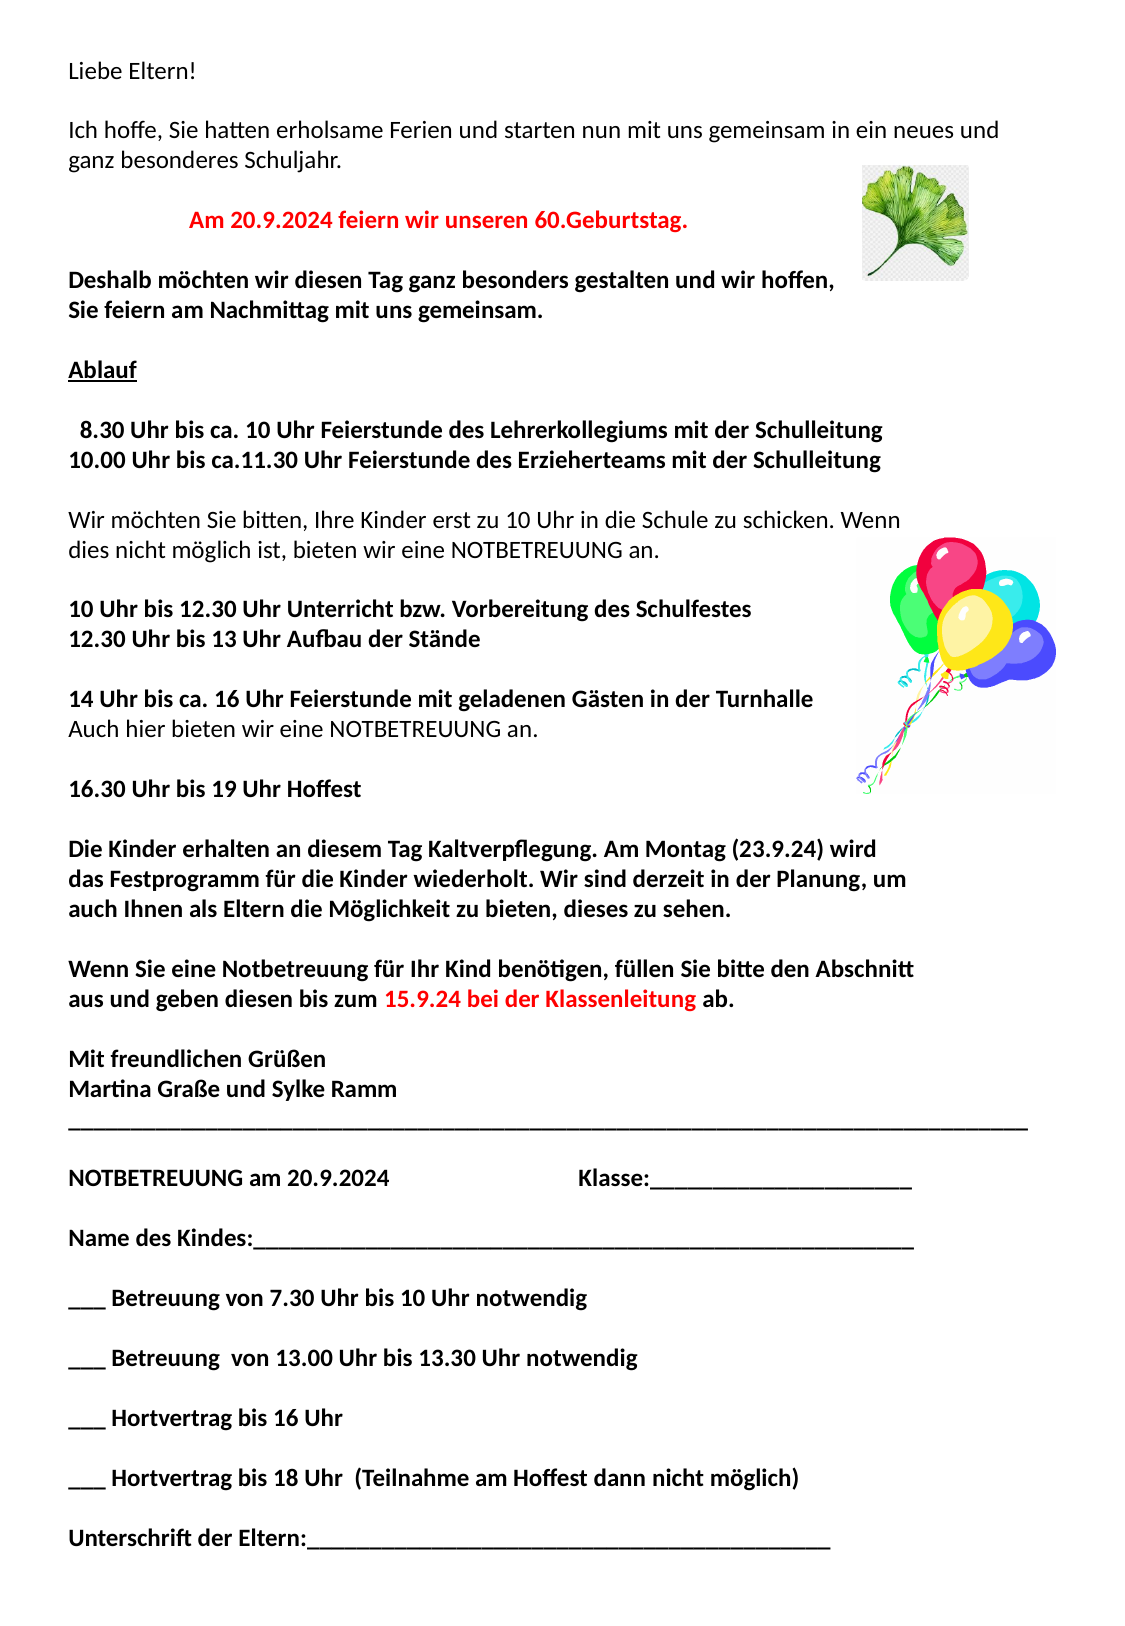

Liebe Eltern!
Ich hoffe, Sie hatten erholsame Ferien und starten nun mit uns gemeinsam in ein neues und
ganz besonderes Schuljahr.
 Am 20.9.2024 feiern wir unseren 60.Geburtstag.
Deshalb möchten wir diesen Tag ganz besonders gestalten und wir hoffen,
Sie feiern am Nachmittag mit uns gemeinsam.
Ablauf
 8.30 Uhr bis ca. 10 Uhr Feierstunde des Lehrerkollegiums mit der Schulleitung
10.00 Uhr bis ca.11.30 Uhr Feierstunde des Erzieherteams mit der Schulleitung
Wir möchten Sie bitten, Ihre Kinder erst zu 10 Uhr in die Schule zu schicken. Wenn
dies nicht möglich ist, bieten wir eine NOTBETREUUNG an.
10 Uhr bis 12.30 Uhr Unterricht bzw. Vorbereitung des Schulfestes
12.30 Uhr bis 13 Uhr Aufbau der Stände
14 Uhr bis ca. 16 Uhr Feierstunde mit geladenen Gästen in der Turnhalle
Auch hier bieten wir eine NOTBETREUUNG an.
16.30 Uhr bis 19 Uhr Hoffest
Die Kinder erhalten an diesem Tag Kaltverpflegung. Am Montag (23.9.24) wird
das Festprogramm für die Kinder wiederholt. Wir sind derzeit in der Planung, um
auch Ihnen als Eltern die Möglichkeit zu bieten, dieses zu sehen.
Wenn Sie eine Notbetreuung für Ihr Kind benötigen, füllen Sie bitte den Abschnitt
aus und geben diesen bis zum 15.9.24 bei der Klassenleitung ab.
Mit freundlichen Grüßen
Martina Graße und Sylke Ramm
_____________________________________________________________________________
NOTBETREUUNG am 20.9.2024 Klasse:_____________________
Name des Kindes:_____________________________________________________
___ Betreuung von 7.30 Uhr bis 10 Uhr notwendig
___ Betreuung von 13.00 Uhr bis 13.30 Uhr notwendig
___ Hortvertrag bis 16 Uhr
___ Hortvertrag bis 18 Uhr (Teilnahme am Hoffest dann nicht möglich)
Unterschrift der Eltern:__________________________________________